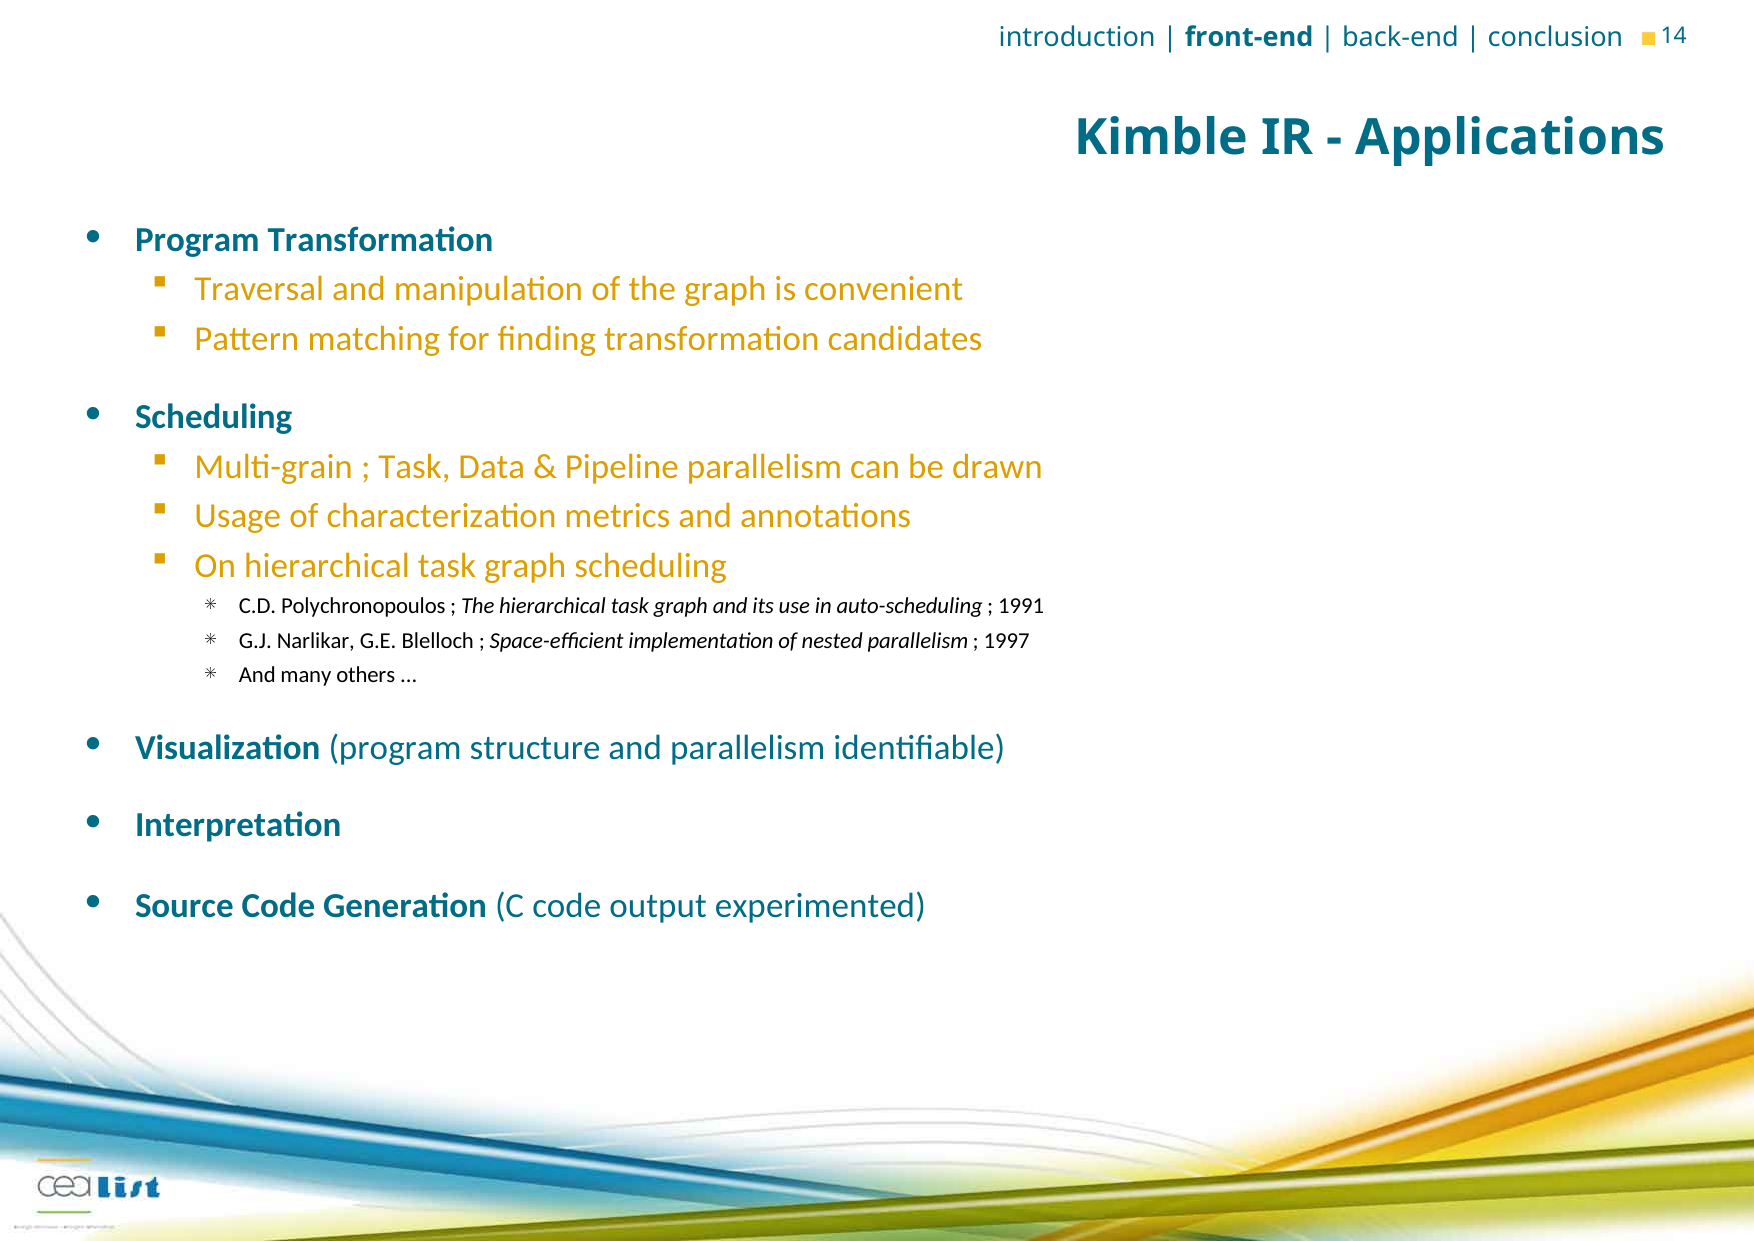

introduction | front-end | back-end | conclusion
# Kimble IR - Applications
Program Transformation
Traversal and manipulation of the graph is convenient
Pattern matching for finding transformation candidates
Scheduling
Multi-grain ; Task, Data & Pipeline parallelism can be drawn
Usage of characterization metrics and annotations
On hierarchical task graph scheduling
C.D. Polychronopoulos ; The hierarchical task graph and its use in auto-scheduling ; 1991
G.J. Narlikar, G.E. Blelloch ; Space-efficient implementation of nested parallelism ; 1997
And many others ...
Visualization (program structure and parallelism identifiable)
Interpretation
Source Code Generation (C code output experimented)